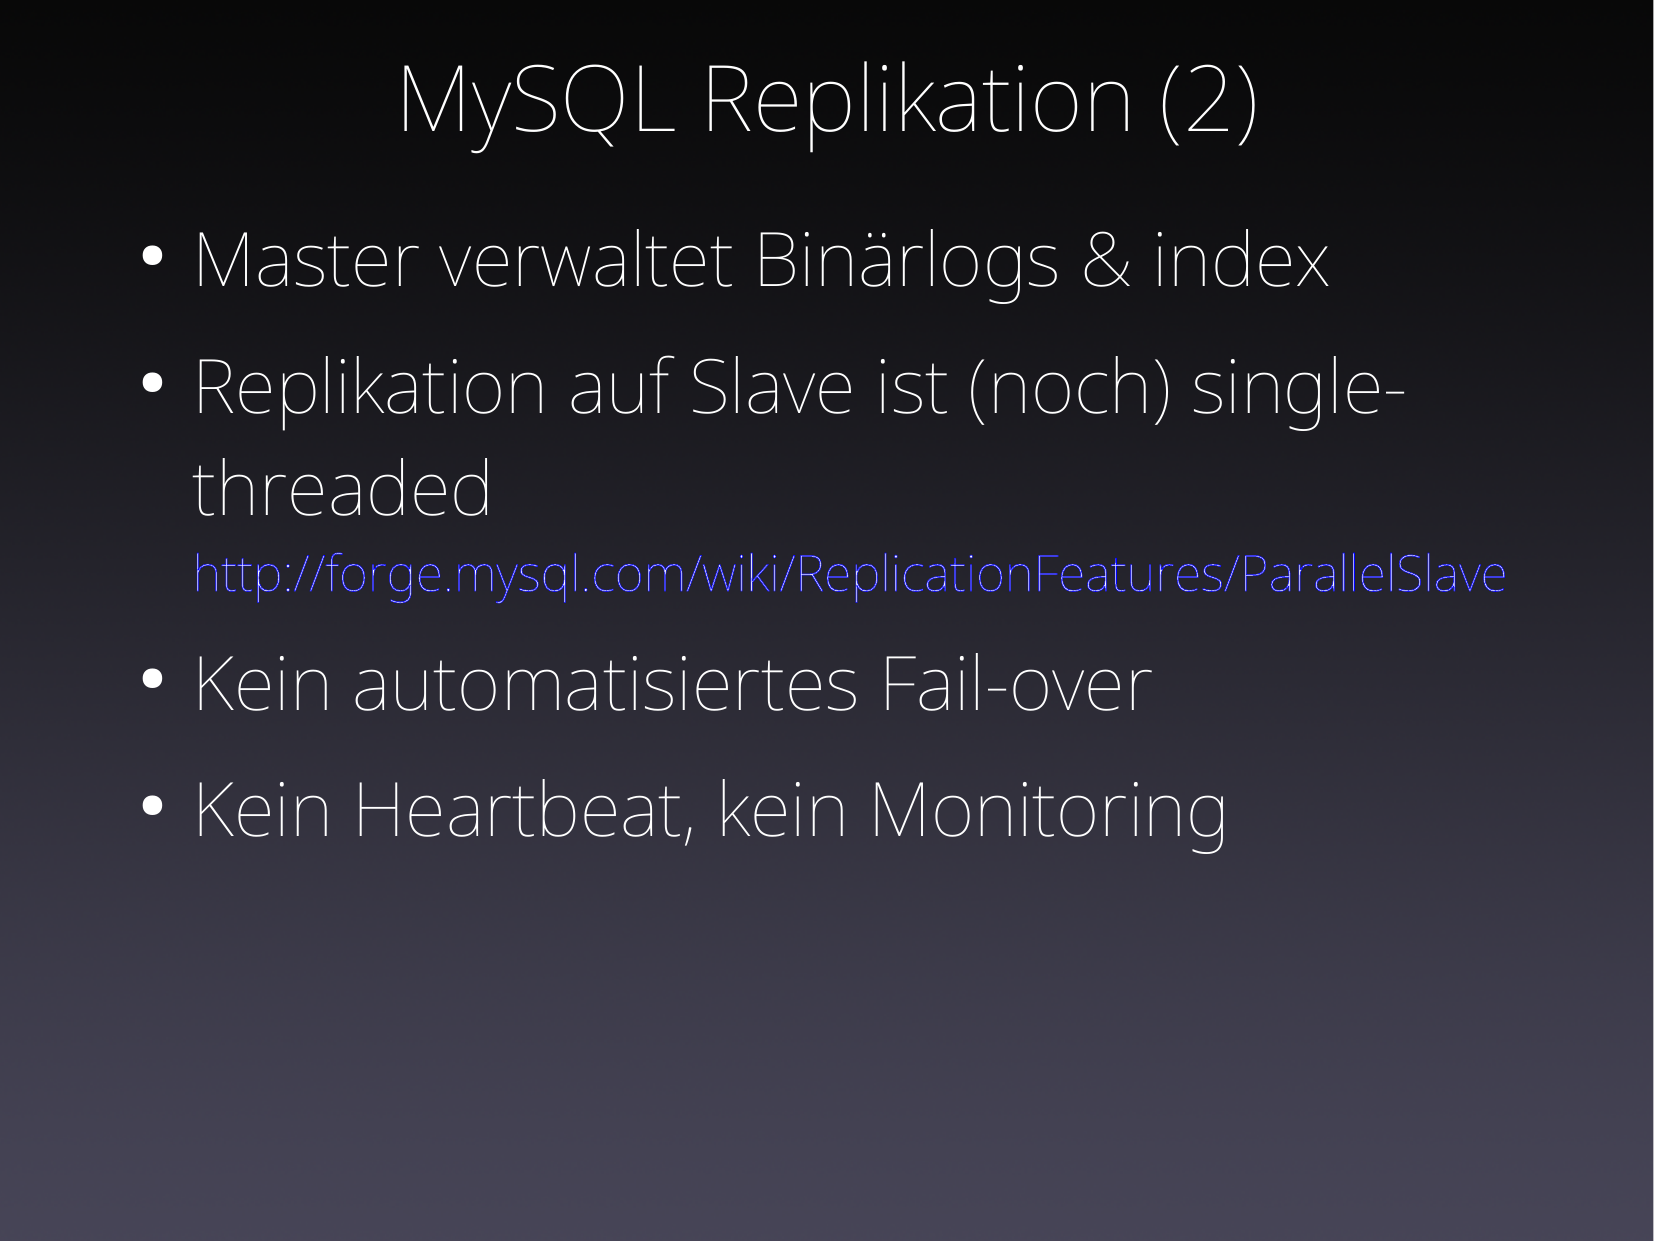

# MySQL Replikation (2)
Master verwaltet Binärlogs & index
Replikation auf Slave ist (noch) single-threaded
http://forge.mysql.com/wiki/ReplicationFeatures/ParallelSlave
Kein automatisiertes Fail-over
Kein Heartbeat, kein Monitoring